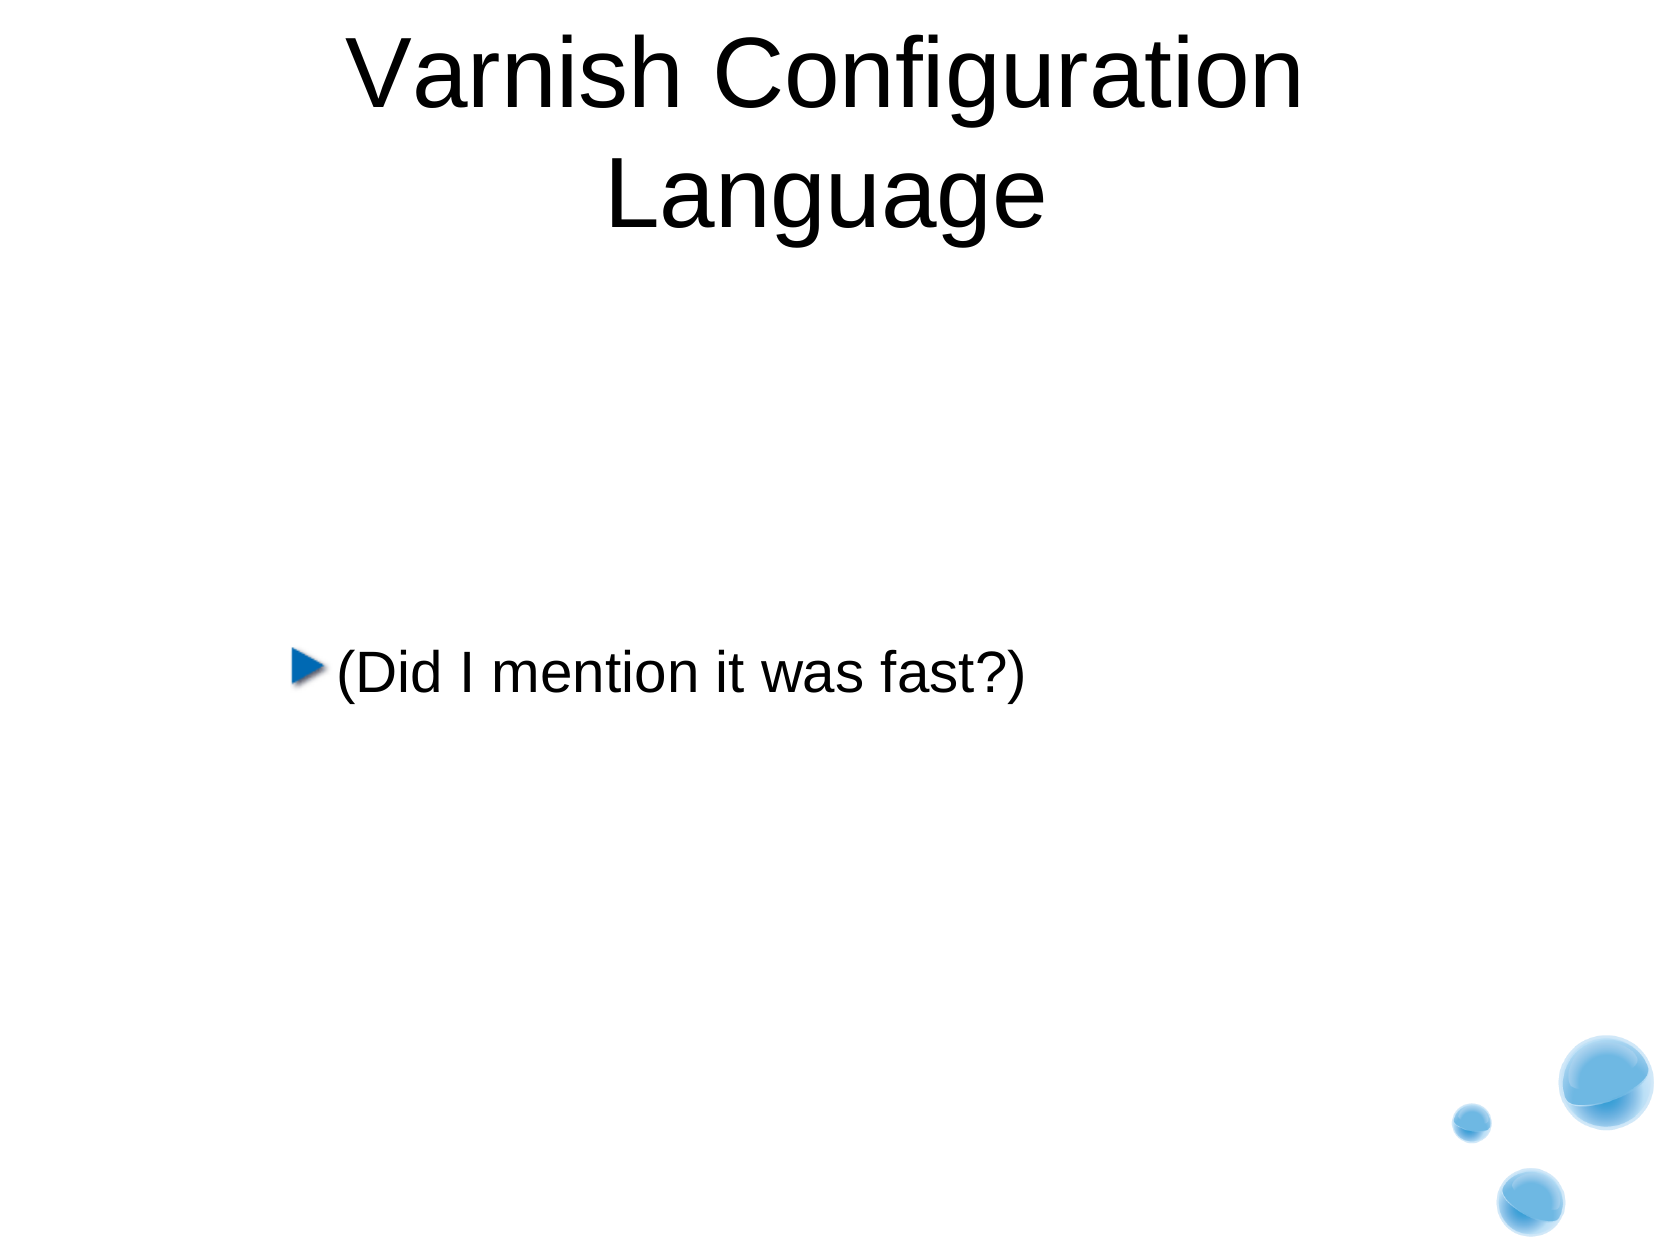

# Varnish Configuration Language
(Did I mention it was fast?)